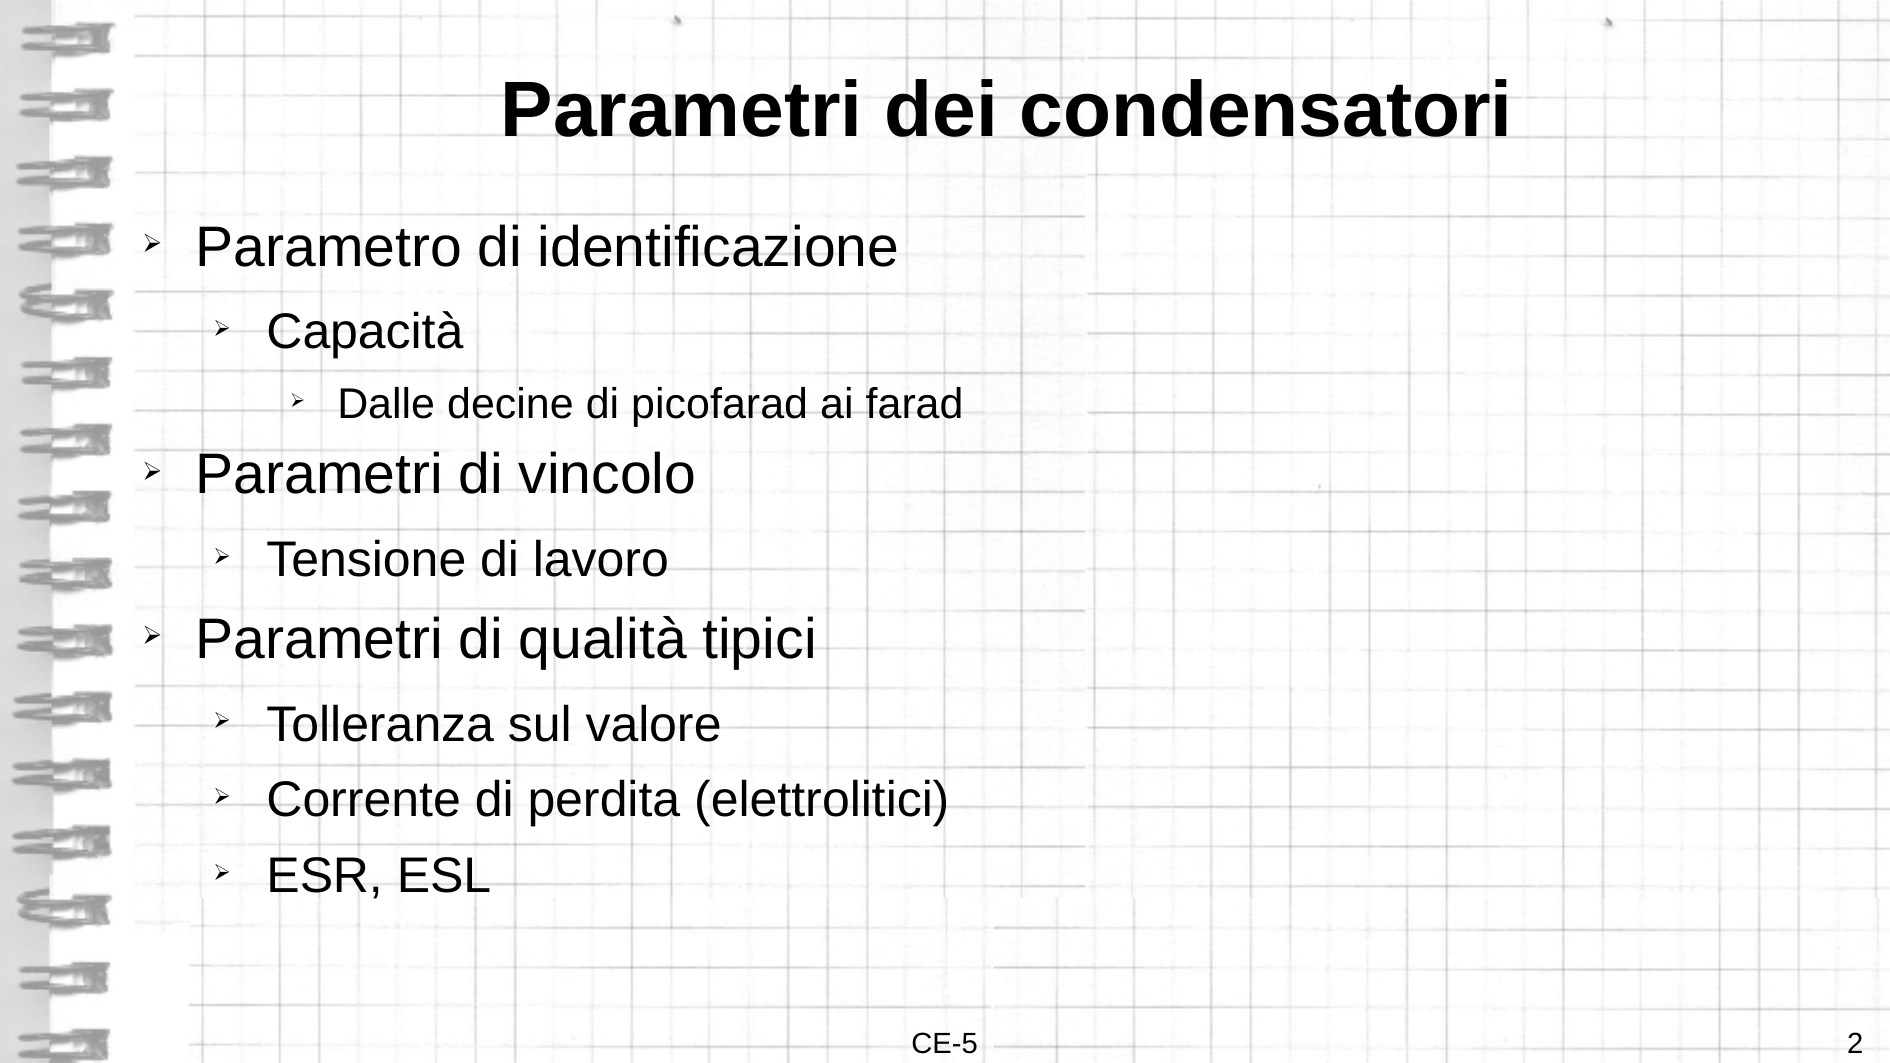

# Parametri dei condensatori
Parametro di identificazione
Capacità
Dalle decine di picofarad ai farad
Parametri di vincolo
Tensione di lavoro
Parametri di qualità tipici
Tolleranza sul valore
Corrente di perdita (elettrolitici)
ESR, ESL
CE-5
2